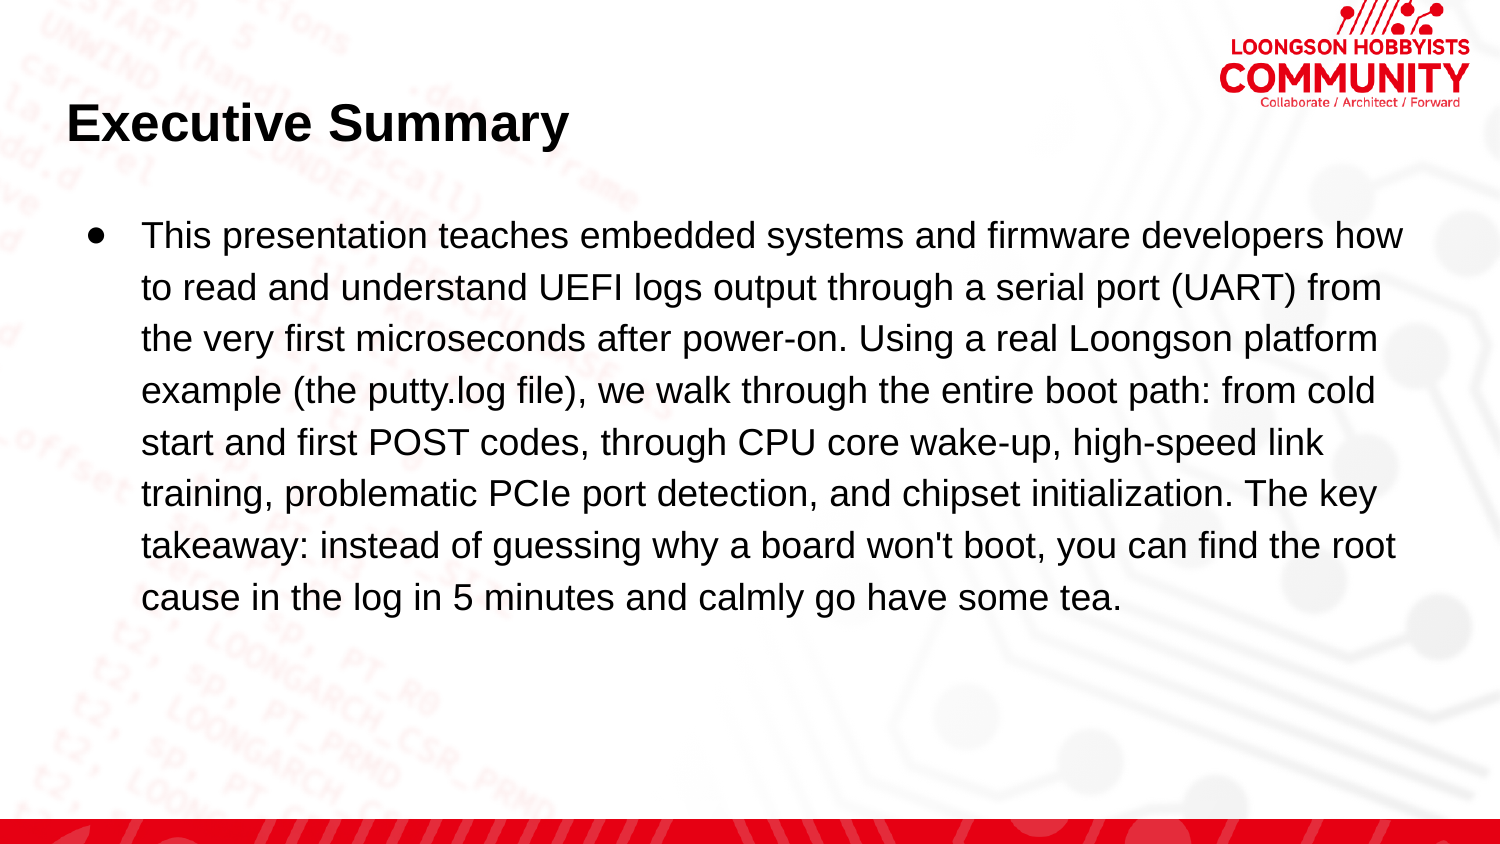

# Executive Summary
This presentation teaches embedded systems and firmware developers how to read and understand UEFI logs output through a serial port (UART) from the very first microseconds after power-on. Using a real Loongson platform example (the putty.log file), we walk through the entire boot path: from cold start and first POST codes, through CPU core wake-up, high-speed link training, problematic PCIe port detection, and chipset initialization. The key takeaway: instead of guessing why a board won't boot, you can find the root cause in the log in 5 minutes and calmly go have some tea.